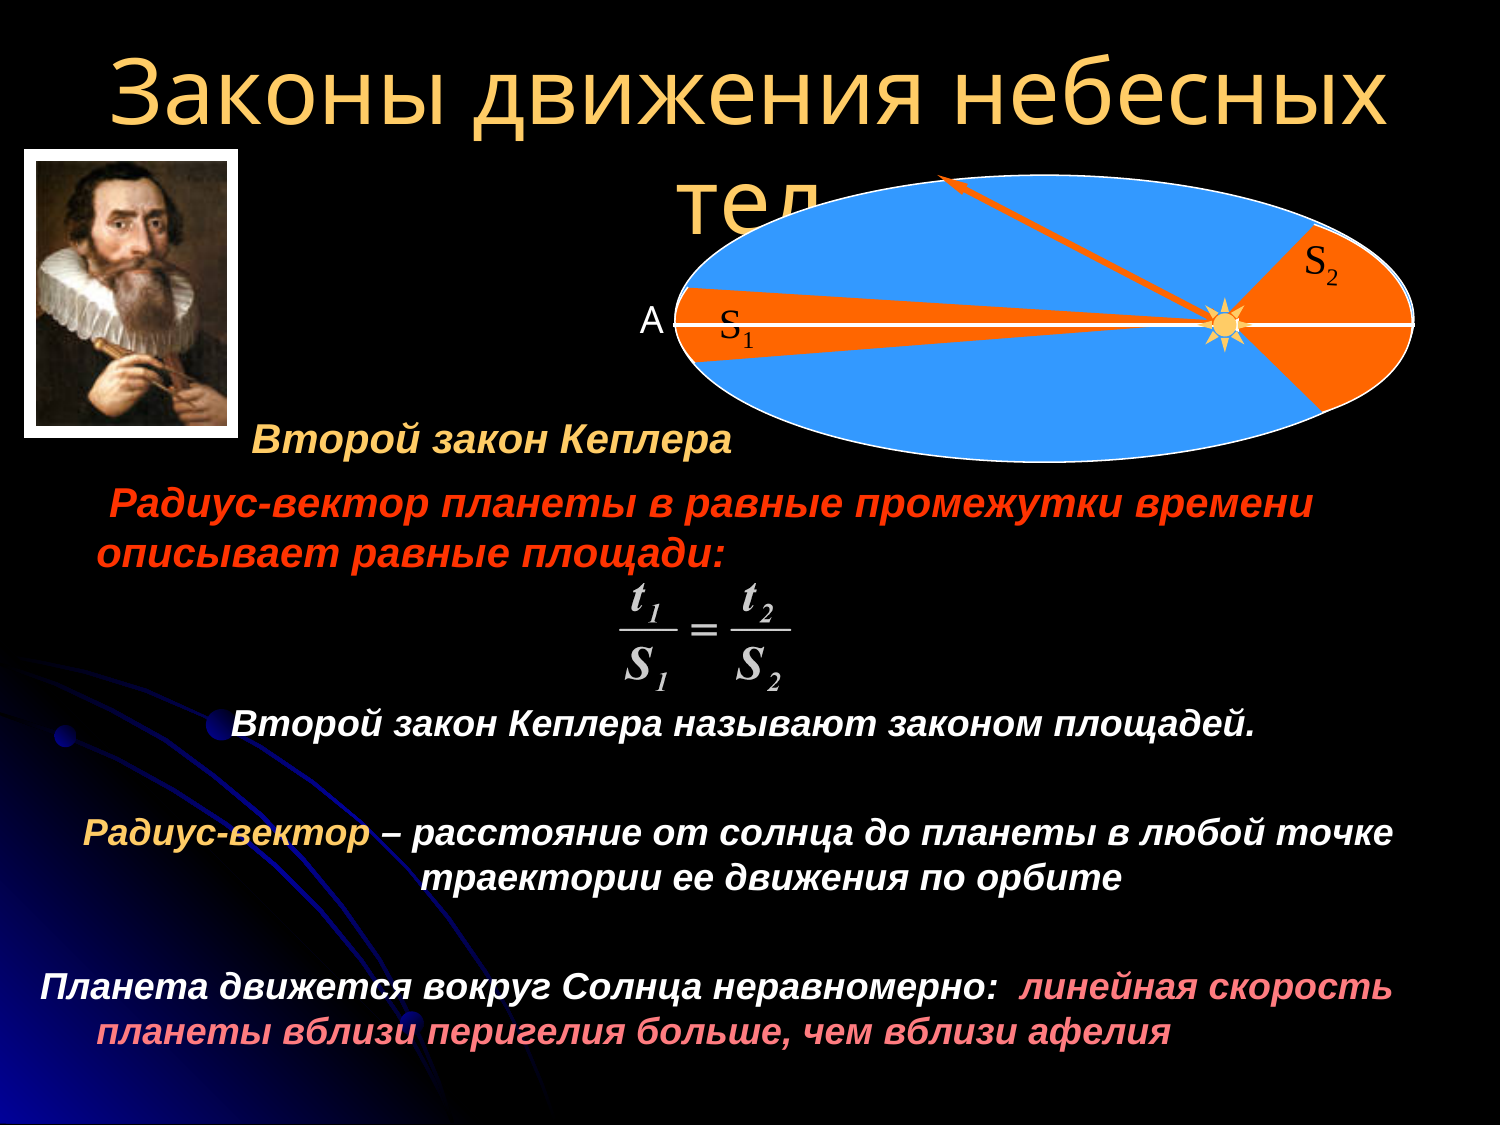

Законы движения небесных тел
S2
А П
 S1
 Второй закон Кеплера
 Радиус-вектор планеты в равные промежутки времени описывает равные площади:
Второй закон Кеплера называют законом площадей.
Радиус-вектор – расстояние от солнца до планеты в любой точке траектории ее движения по орбите
Планета движется вокруг Солнца неравномерно: линейная скорость планеты вблизи перигелия больше, чем вблизи афелия